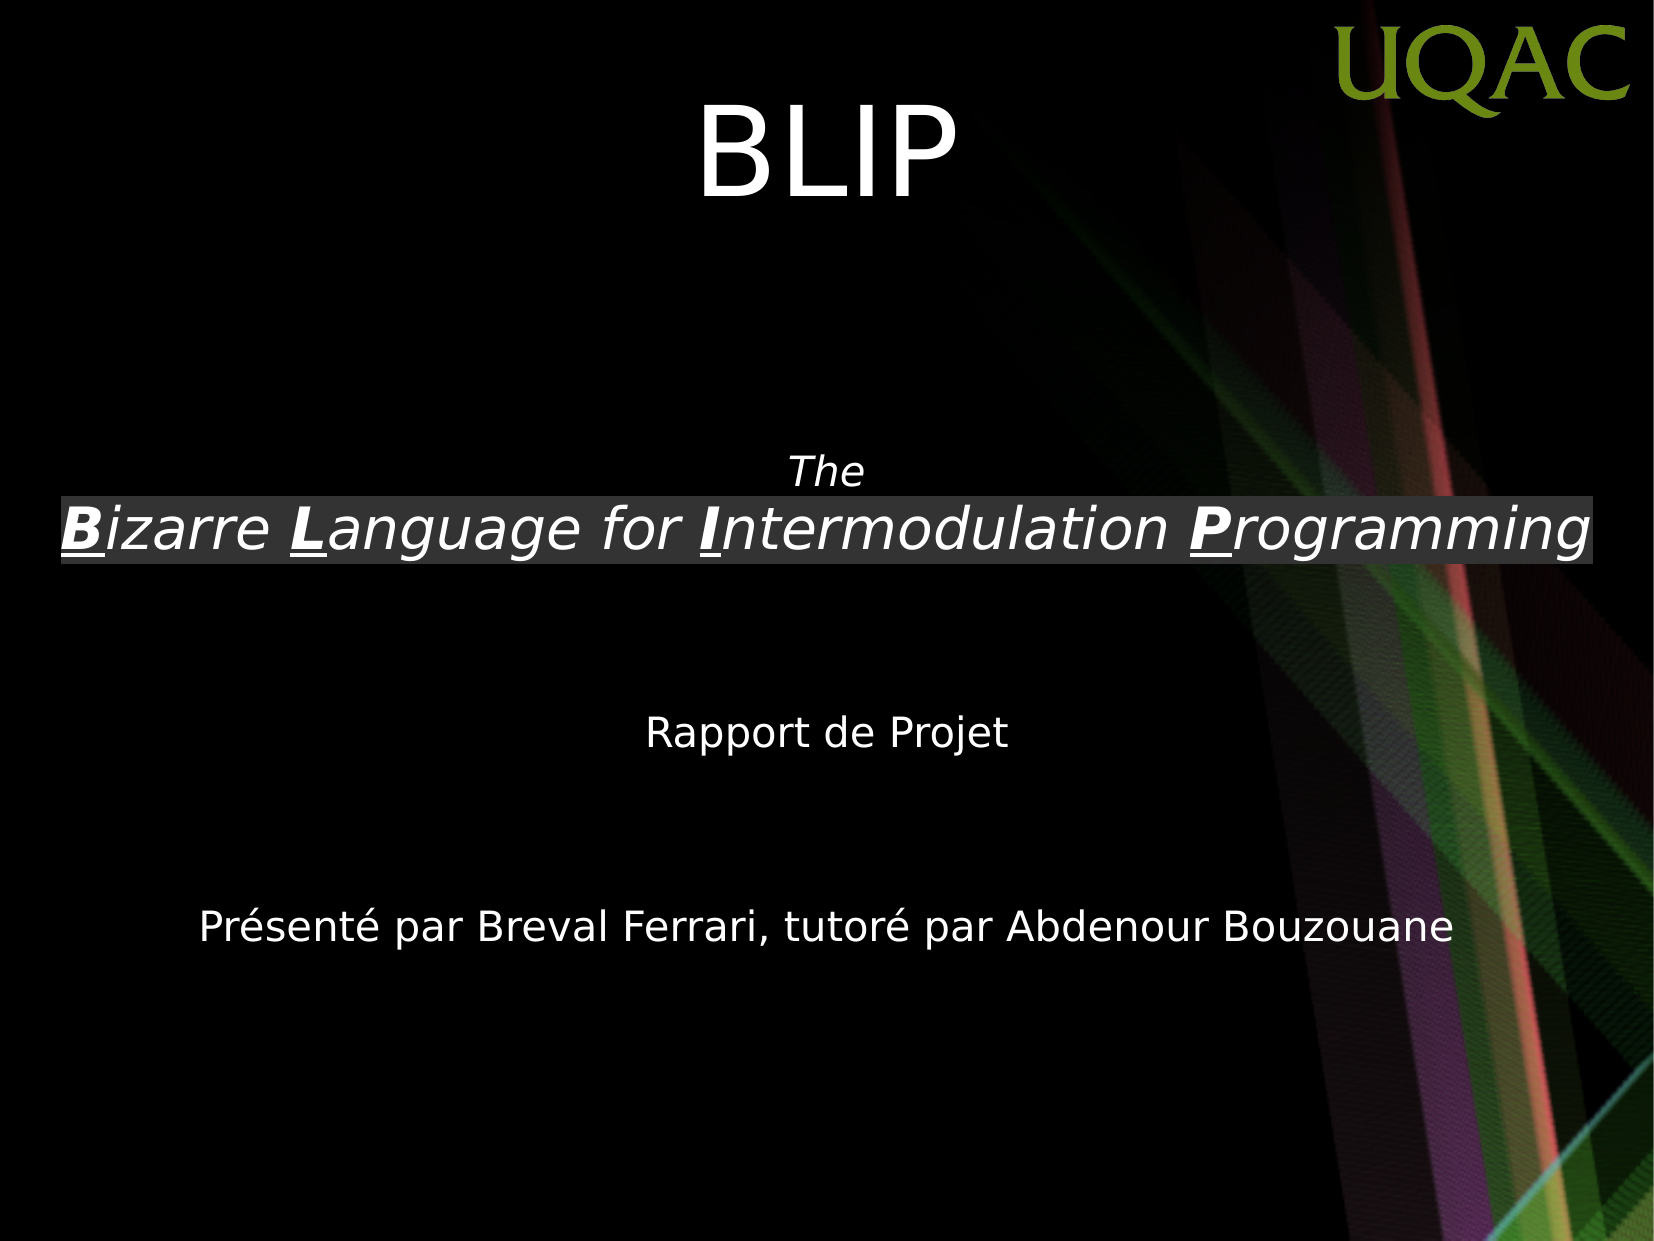

# BLIP
The
Bizarre Language for Intermodulation Programming
Rapport de Projet
Présenté par Breval Ferrari, tutoré par Abdenour Bouzouane